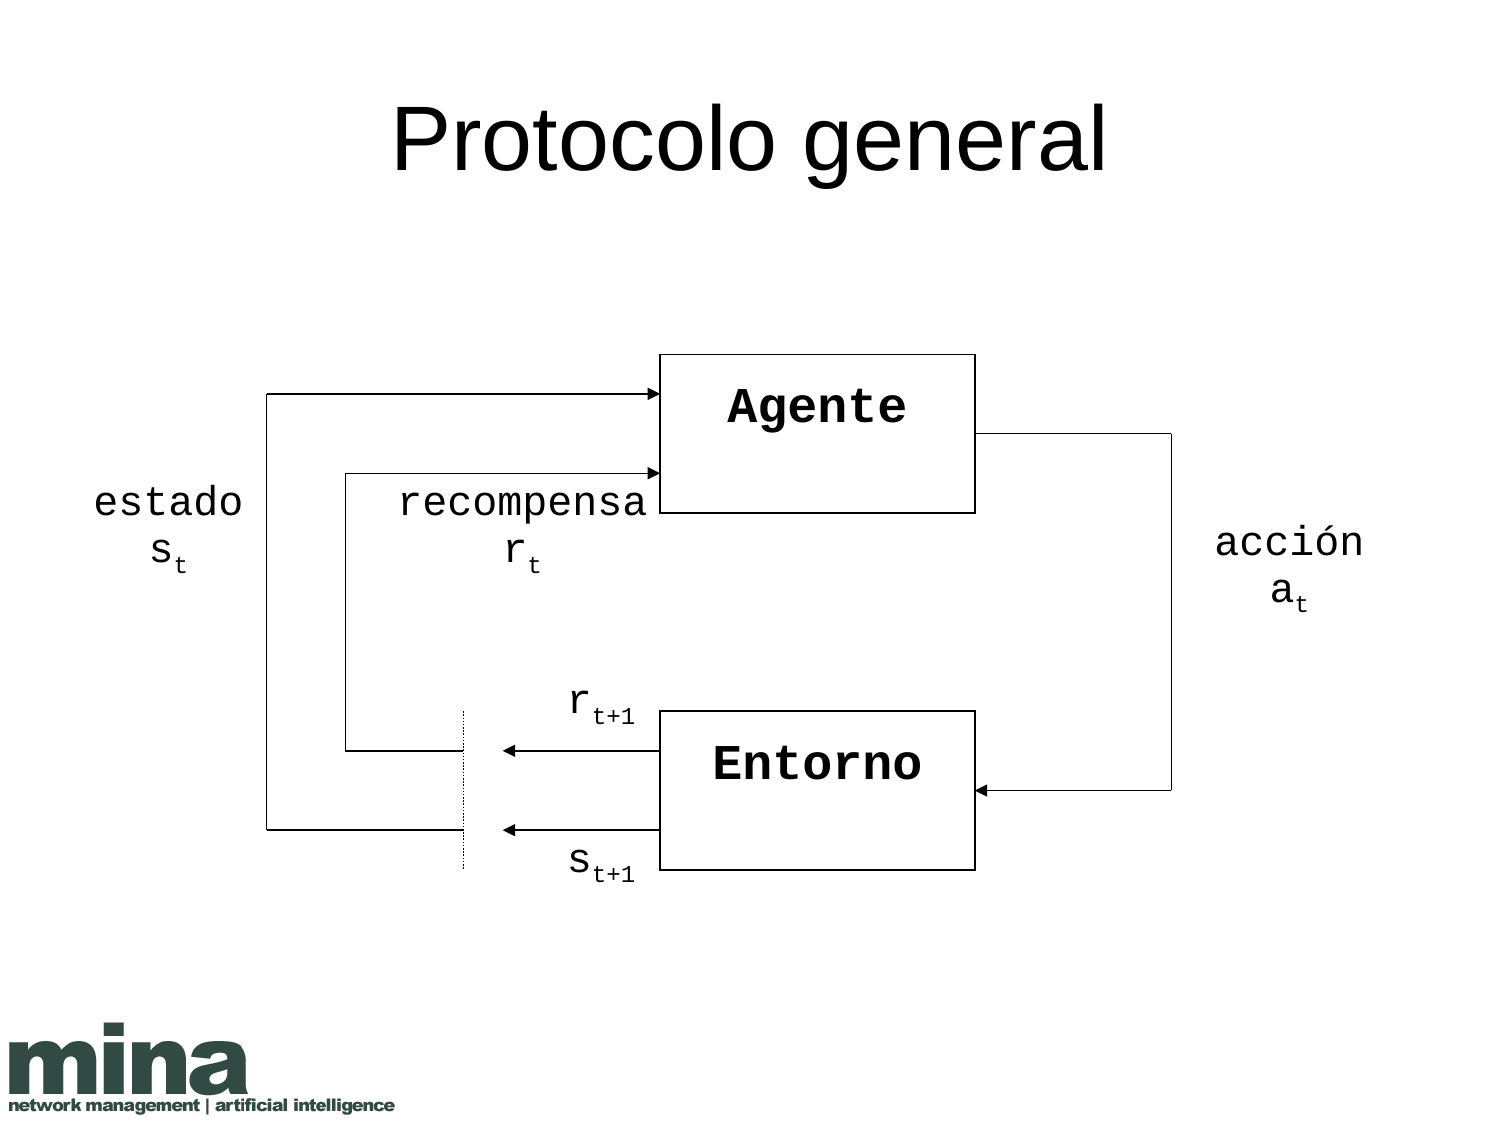

# Protocolo general
Agente
estado
st
recompensa
rt
acción
at
rt+1
Entorno
st+1